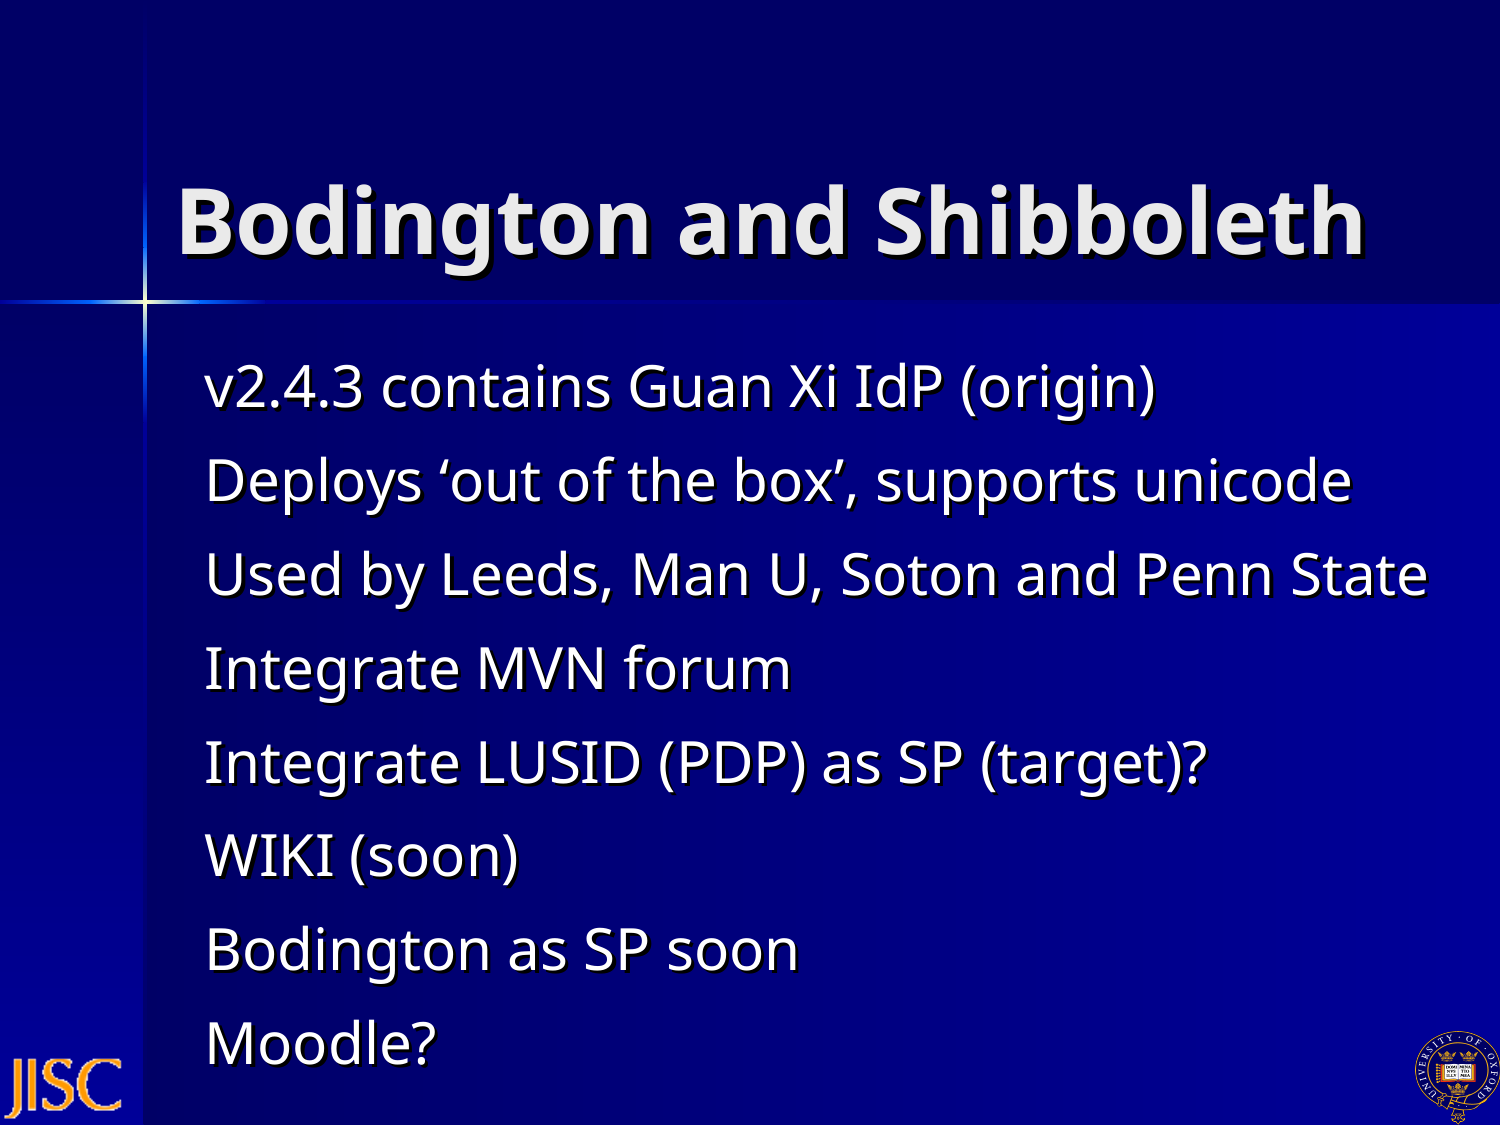

# Bodington and Shibboleth
 v2.4.3 contains Guan Xi IdP (origin)
 Deploys ‘out of the box’, supports unicode
 Used by Leeds, Man U, Soton and Penn State
 Integrate MVN forum
 Integrate LUSID (PDP) as SP (target)?
 WIKI (soon)
 Bodington as SP soon
 Moodle?